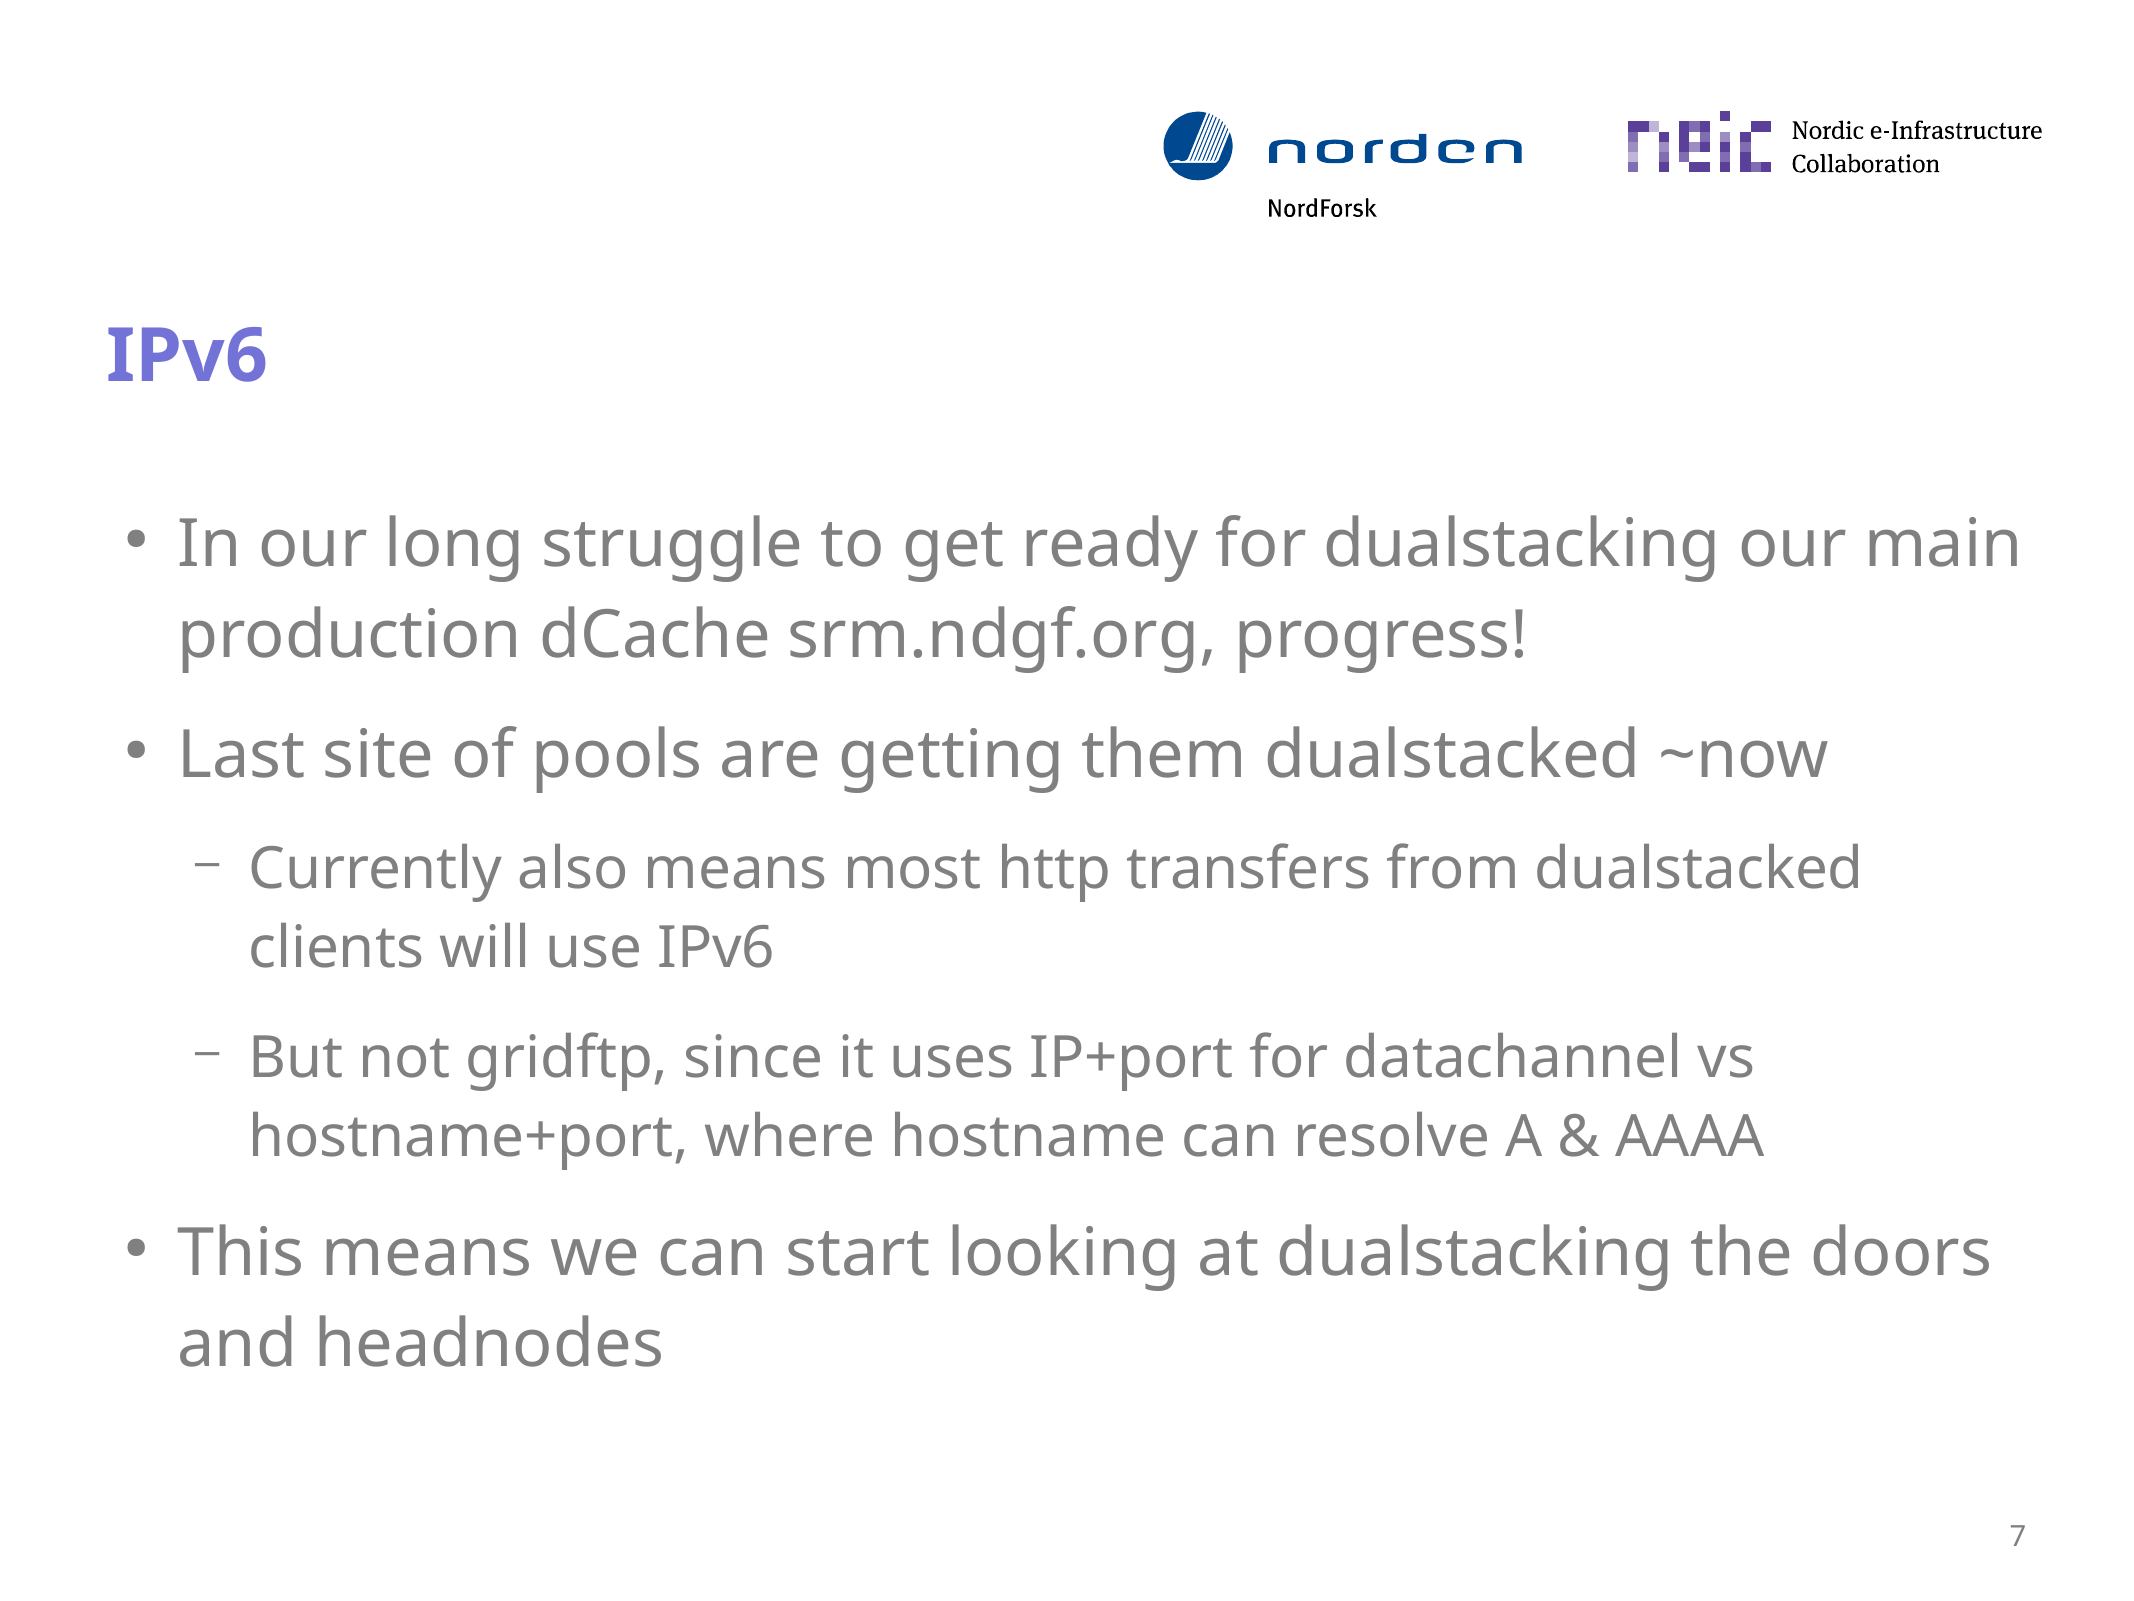

# IPv6
In our long struggle to get ready for dualstacking our main production dCache srm.ndgf.org, progress!
Last site of pools are getting them dualstacked ~now
Currently also means most http transfers from dualstacked clients will use IPv6
But not gridftp, since it uses IP+port for datachannel vs hostname+port, where hostname can resolve A & AAAA
This means we can start looking at dualstacking the doors and headnodes
7